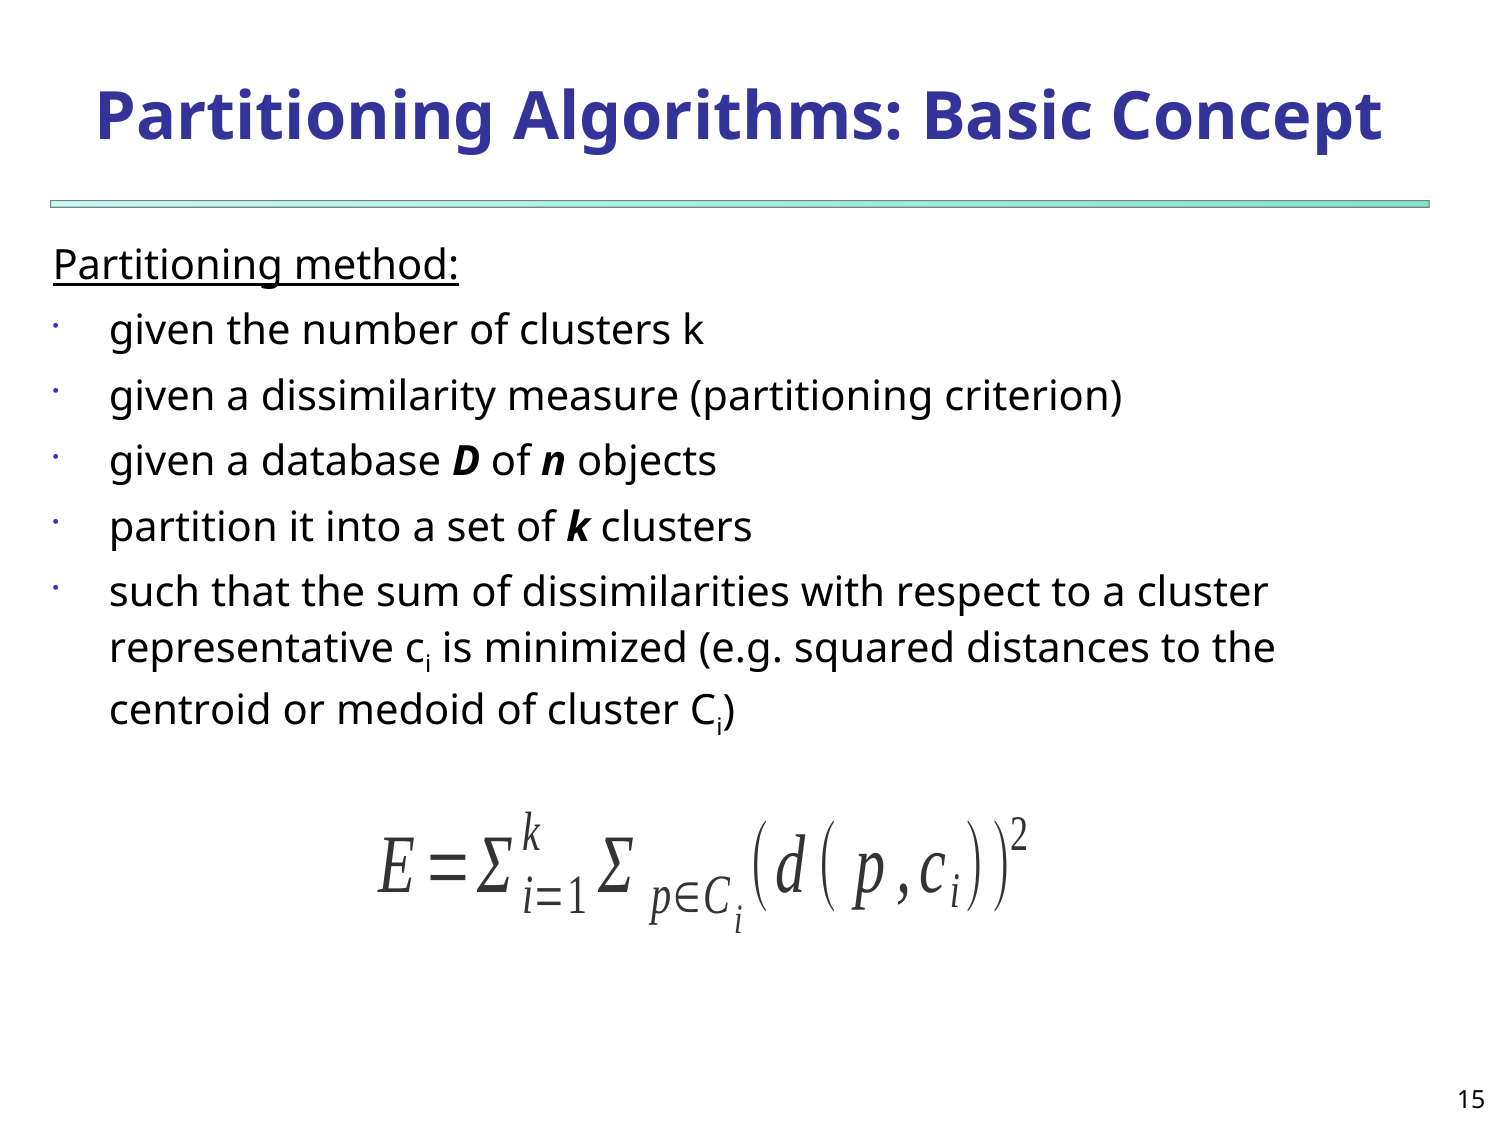

# Partitioning Algorithms: Basic Concept
Partitioning method:
given the number of clusters k
given a dissimilarity measure (partitioning criterion)
given a database D of n objects
partition it into a set of k clusters
such that the sum of dissimilarities with respect to a cluster representative ci is minimized (e.g. squared distances to the centroid or medoid of cluster Ci)
15